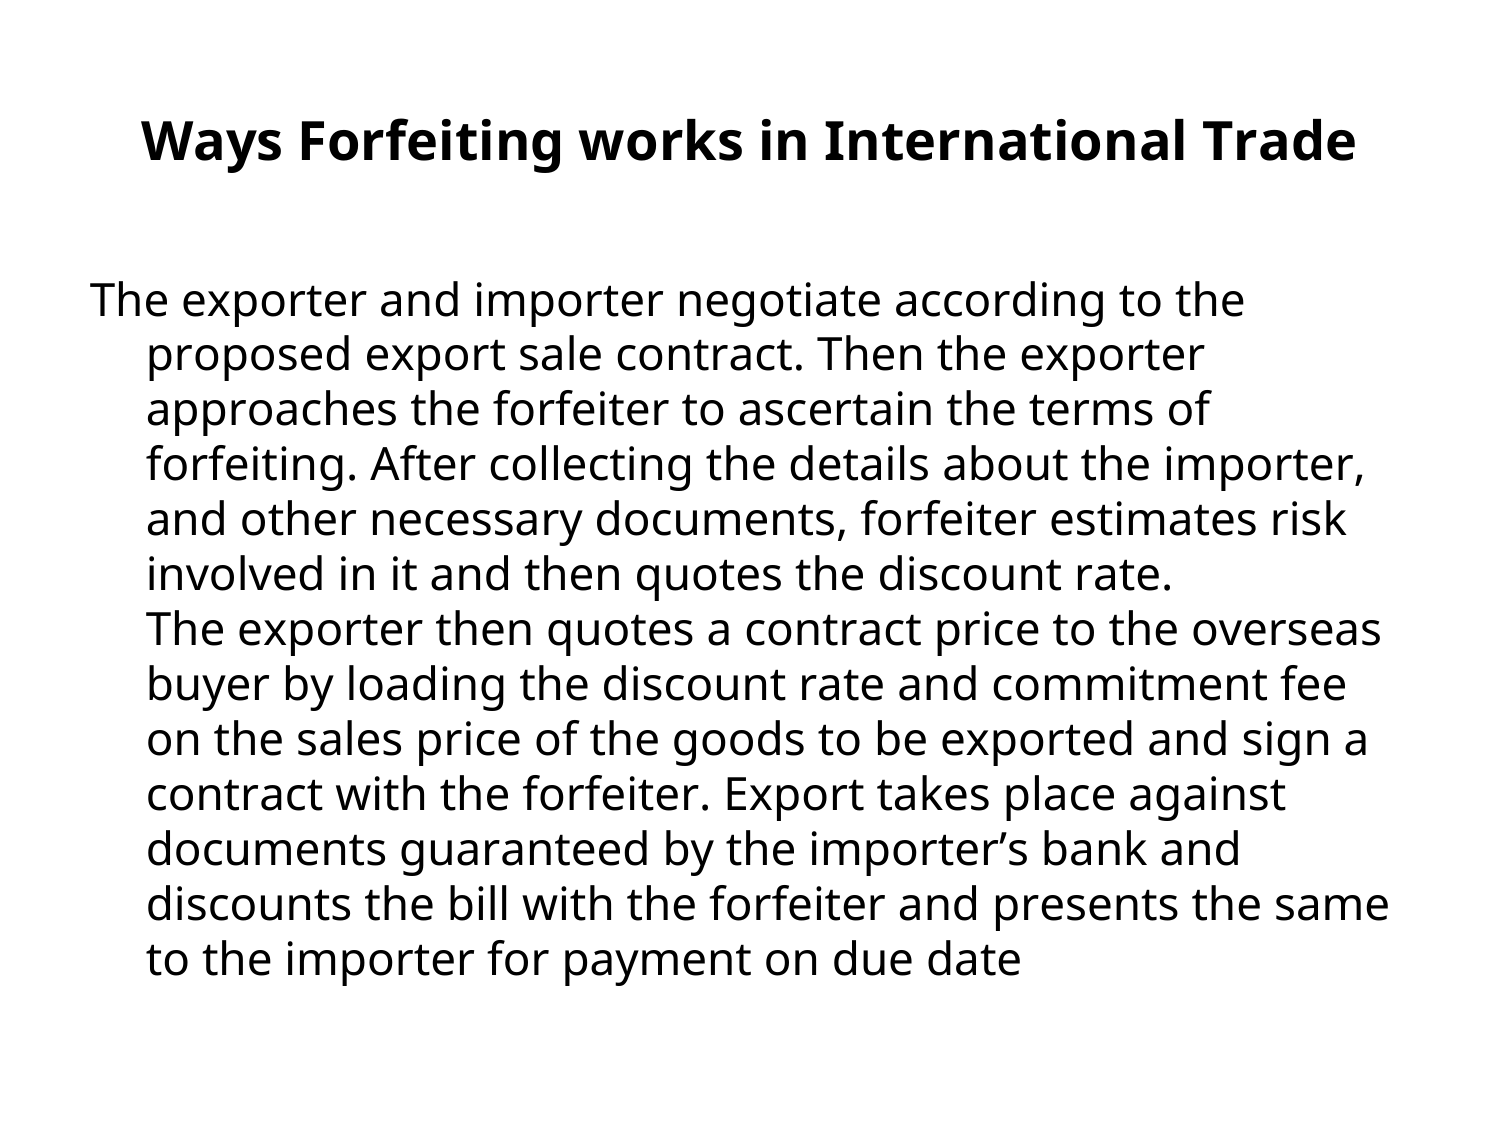

# Ways Forfeiting works in International Trade
The exporter and importer negotiate according to the proposed export sale contract. Then the exporter approaches the forfeiter to ascertain the terms of forfeiting. After collecting the details about the importer, and other necessary documents, forfeiter estimates risk involved in it and then quotes the discount rate.
The exporter then quotes a contract price to the overseas buyer by loading the discount rate and commitment fee on the sales price of the goods to be exported and sign a contract with the forfeiter. Export takes place against documents guaranteed by the importer’s bank and discounts the bill with the forfeiter and presents the same to the importer for payment on due date